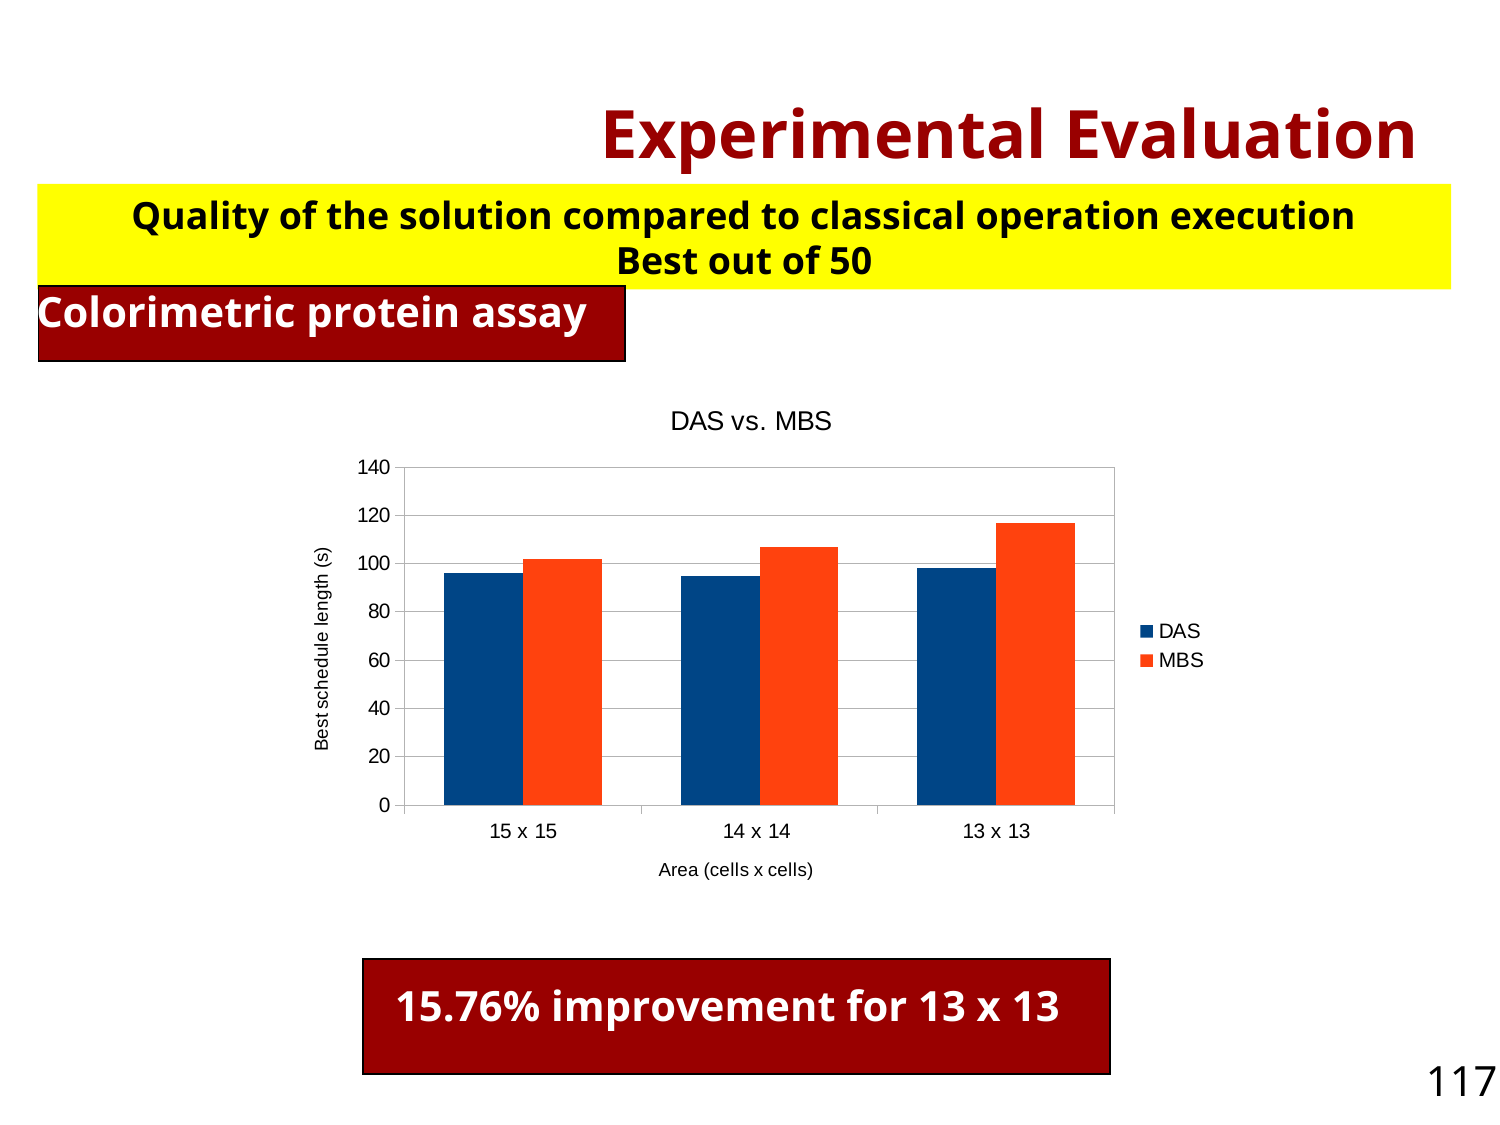

# Experimental Evaluation
Quality of the solution compared to classical operation execution
Best out of 50
Colorimetric protein assay
Colorimetric protein assay
Colorimetric protein assay
### Chart: DAS vs. MBS
| Category | DAS | MBS |
|---|---|---|
| 15 x 15 | 96.0 | 102.0 |
| 14 x 14 | 95.0 | 107.0 |
| 13 x 13 | 98.0 | 117.0 |Colorimetric protein assay
Colorimetric protein assay
15.76% improvement for 13 x 13